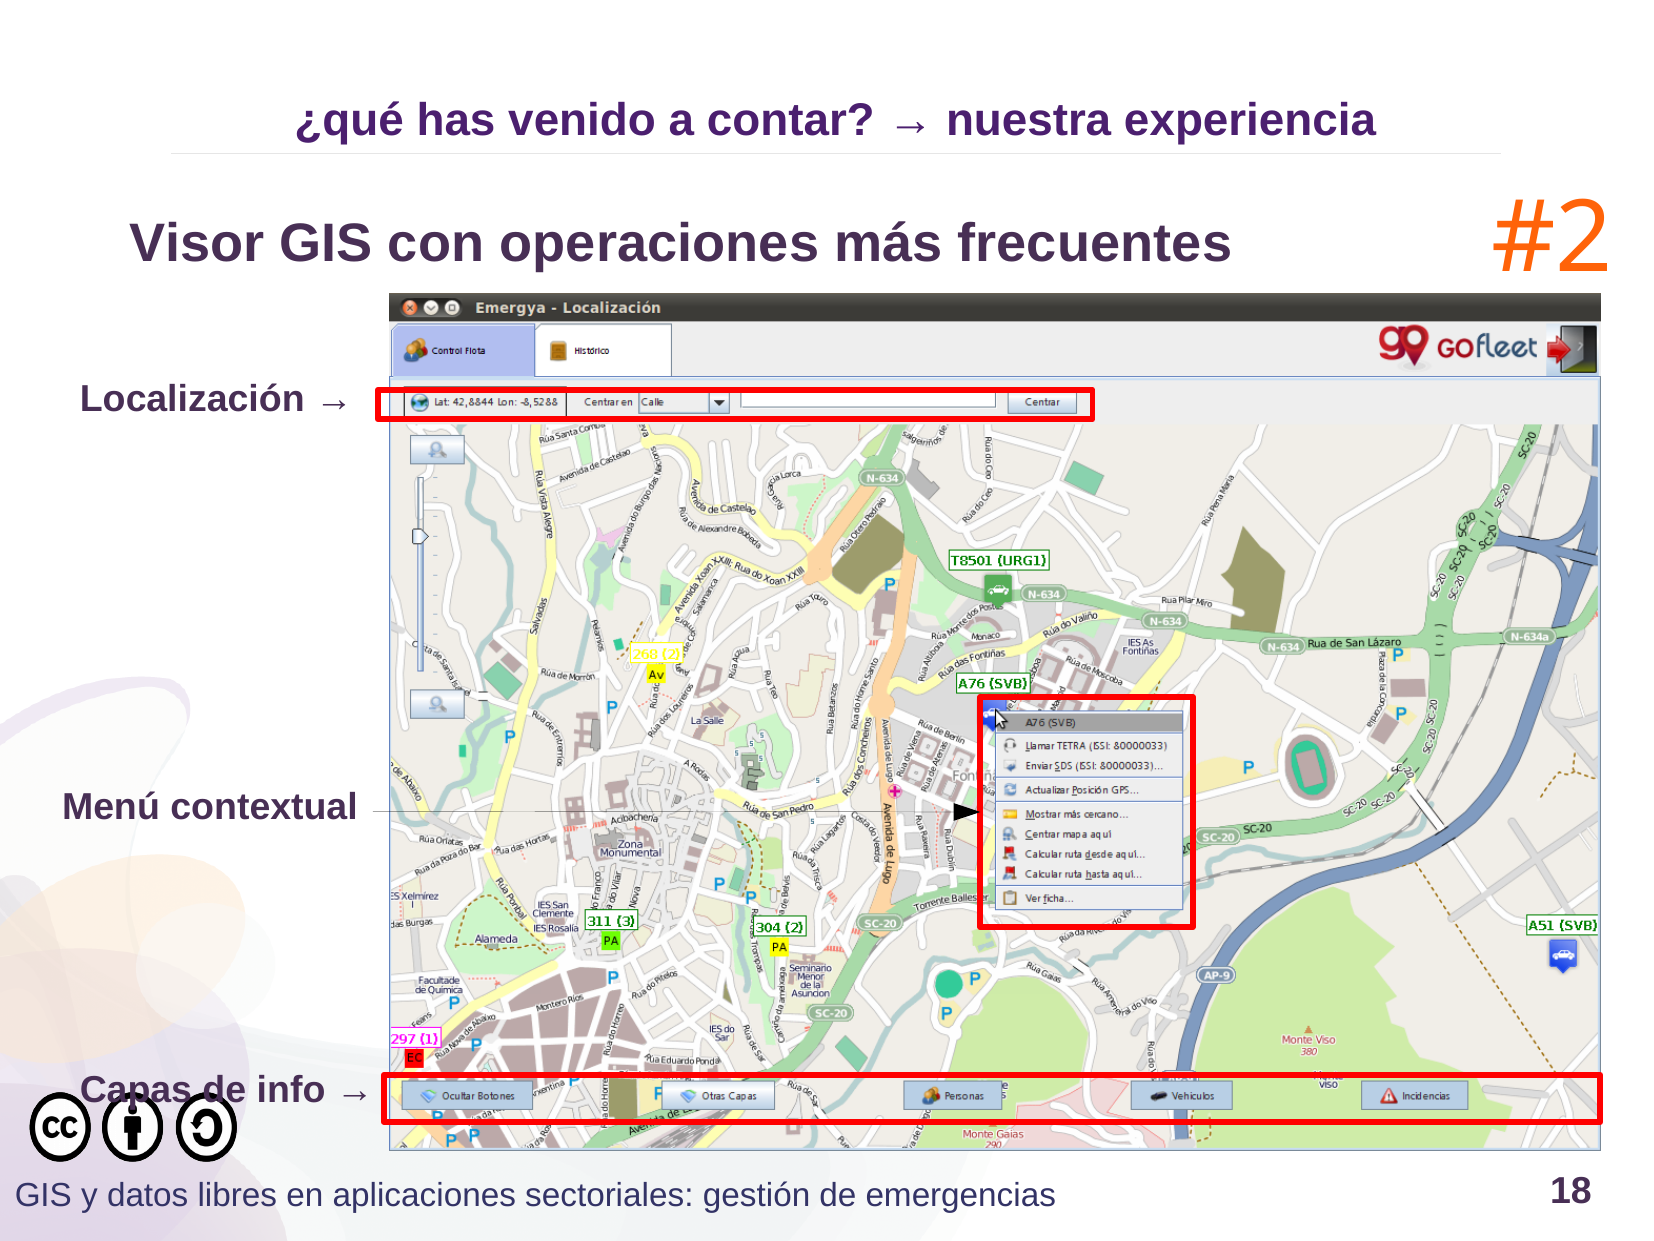

¿qué has venido a contar? → nuestra experiencia
#2
# Visor GIS con operaciones más frecuentes
Localización →
Menú contextual
Capas de info →